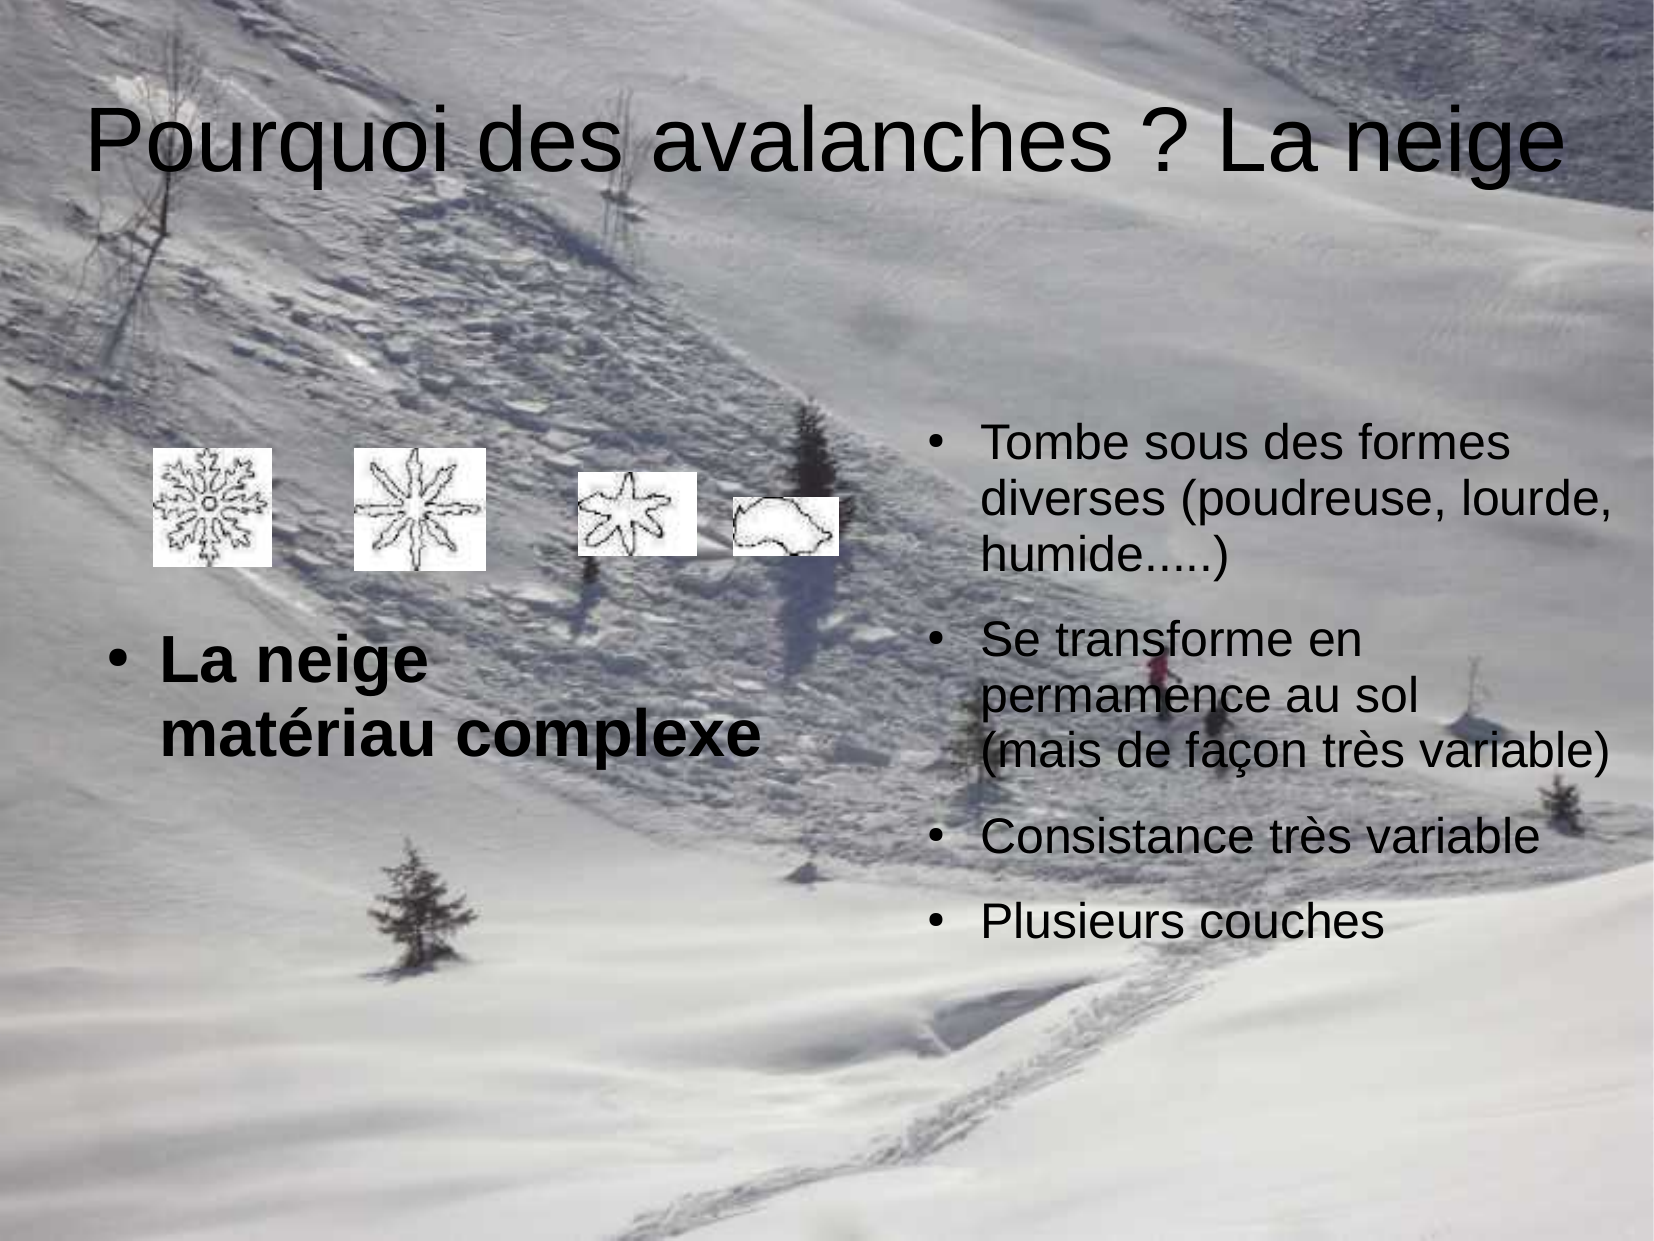

# Pourquoi des avalanches ? La neige
La neige
matériau complexe
Tombe sous des formes diverses (poudreuse, lourde, humide.....)
Se transforme en permamence au sol
(mais de façon très variable)
Consistance très variable
Plusieurs couches